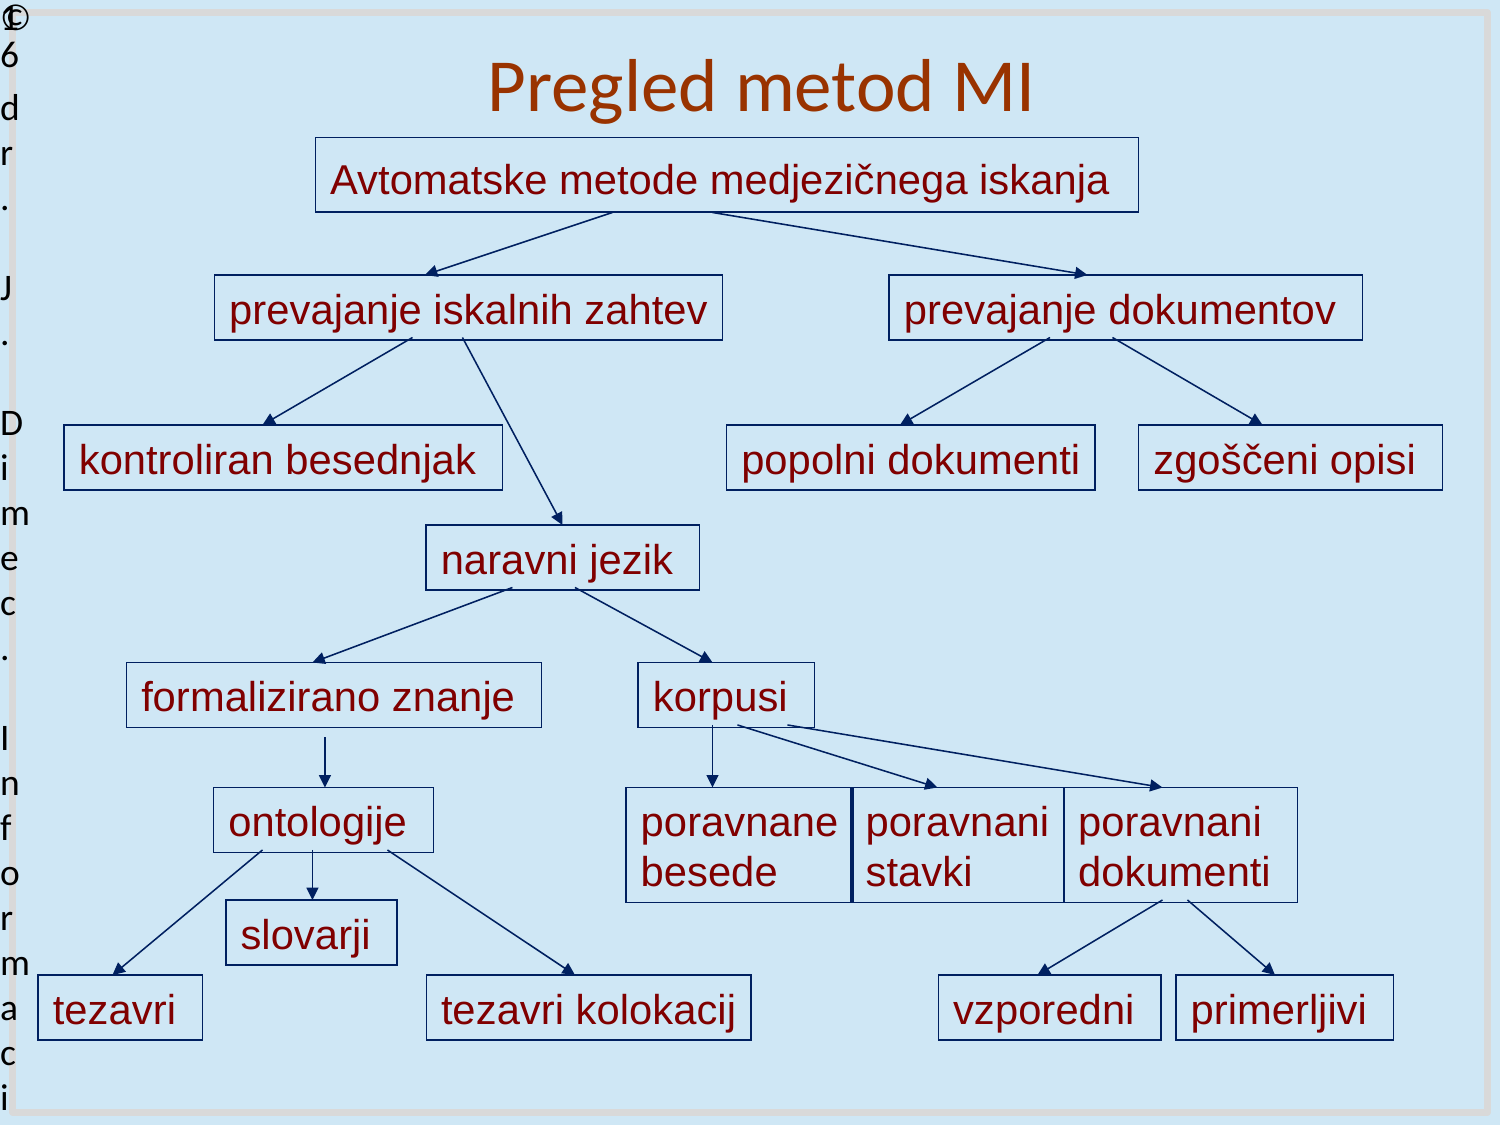

© dr. J. Dimec. Informacijski viri na internetu (2012 / 13). Večjezičnost Interneta in spletnih informacijskih virov. MI 1
# Pregled metod MI
Avtomatske metode medjezičnega iskanja
prevajanje iskalnih zahtev
prevajanje dokumentov
kontroliran besednjak
popolni dokumenti
zgoščeni opisi
naravni jezik
formalizirano znanje
korpusi
ontologije
poravnane
besede
poravnani
stavki
poravnani
dokumenti
slovarji
tezavri
tezavri kolokacij
vzporedni
primerljivi